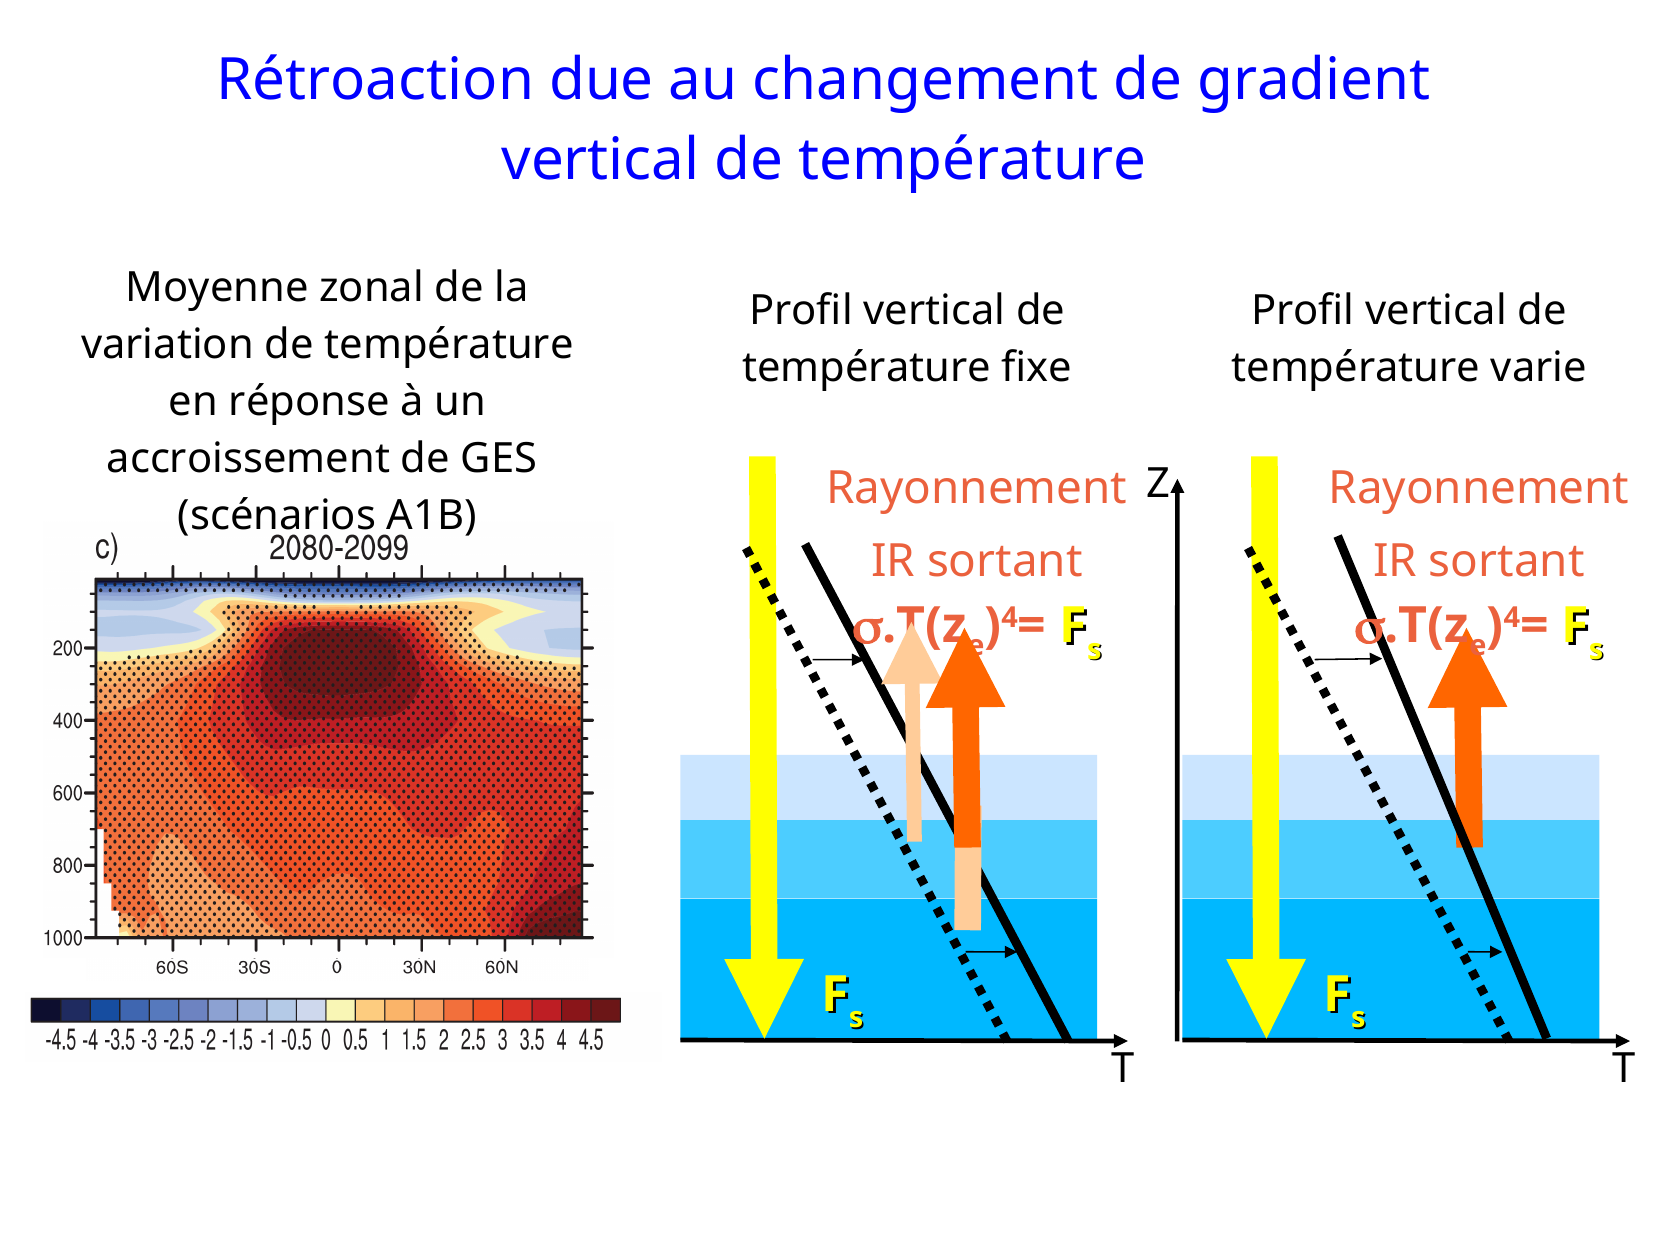

Rétroaction due au changement de gradient vertical de température
Moyenne zonal de la variation de température en réponse à un accroissement de GES (scénarios A1B)
Profil vertical de température fixe
Profil vertical de température varie
Rayonnement IR sortant
.T(ze)4= Fs
Rayonnement IR sortant
.T(ze)4= Fs
Z
Fs
Fs
T
T